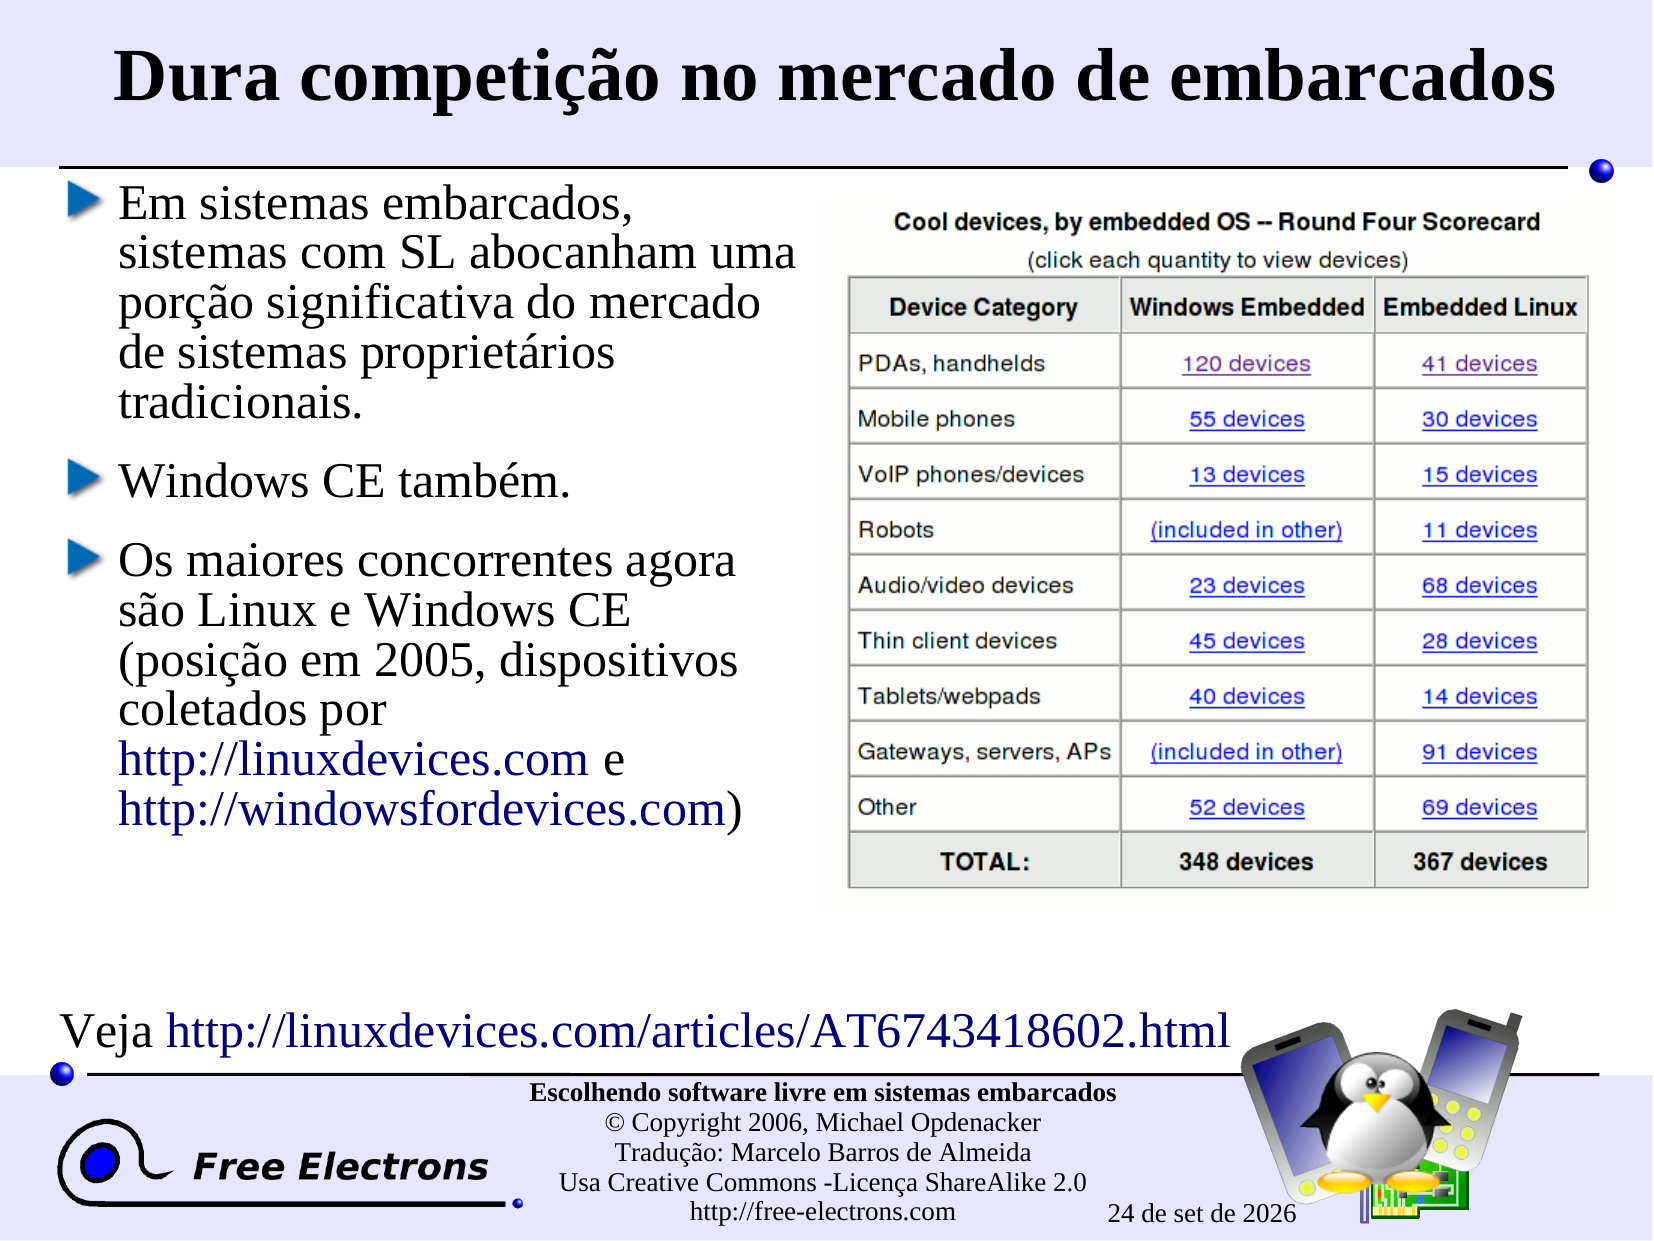

# Dura competição no mercado de embarcados
Em sistemas embarcados, sistemas com SL abocanham uma porção significativa do mercado de sistemas proprietários tradicionais.
Windows CE também.
Os maiores concorrentes agora são Linux e Windows CE
(posição em 2005, dispositivos coletados por http://linuxdevices.com e http://windowsfordevices.com)
Veja http://linuxdevices.com/articles/AT6743418602.html